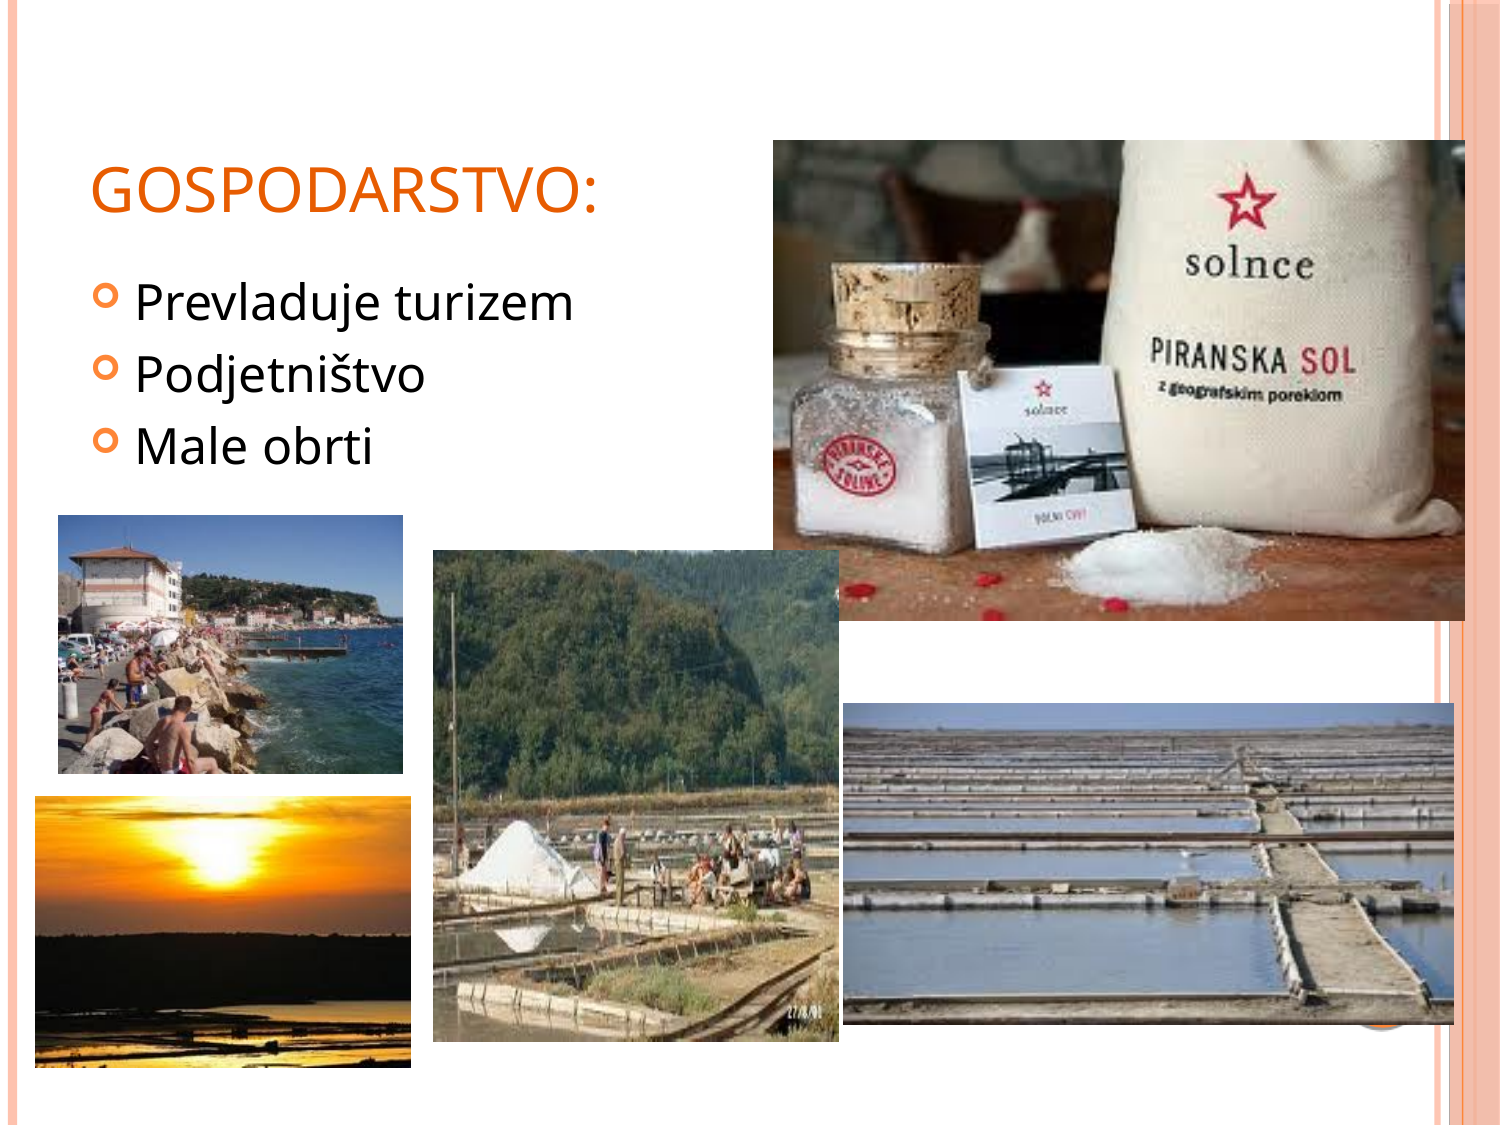

# GOSPODARSTVO:
Prevladuje turizem
Podjetništvo
Male obrti